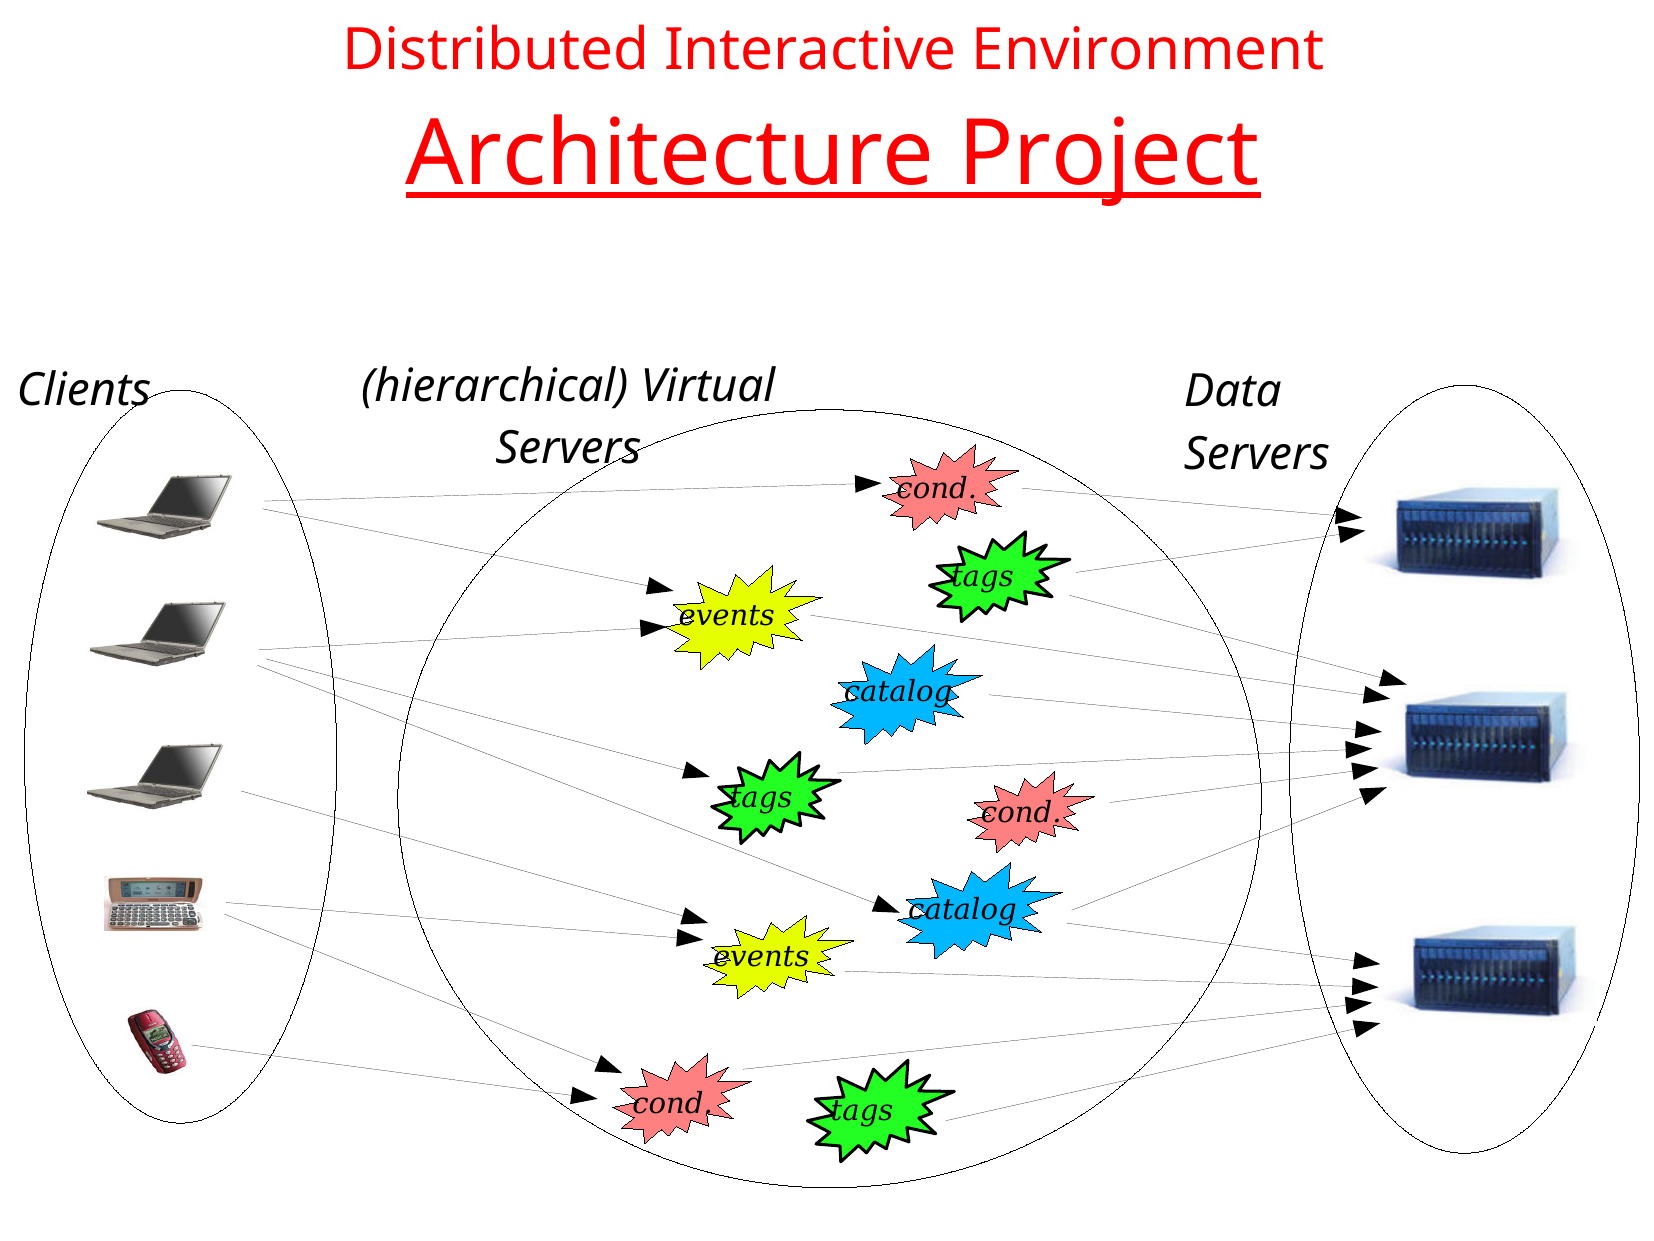

# Distributed Interactive Environment Architecture Project
(hierarchical) Virtual Servers
Clients
Data Servers
cond.
tags
events
catalog
tags
cond.
catalog
events
cond.
tags